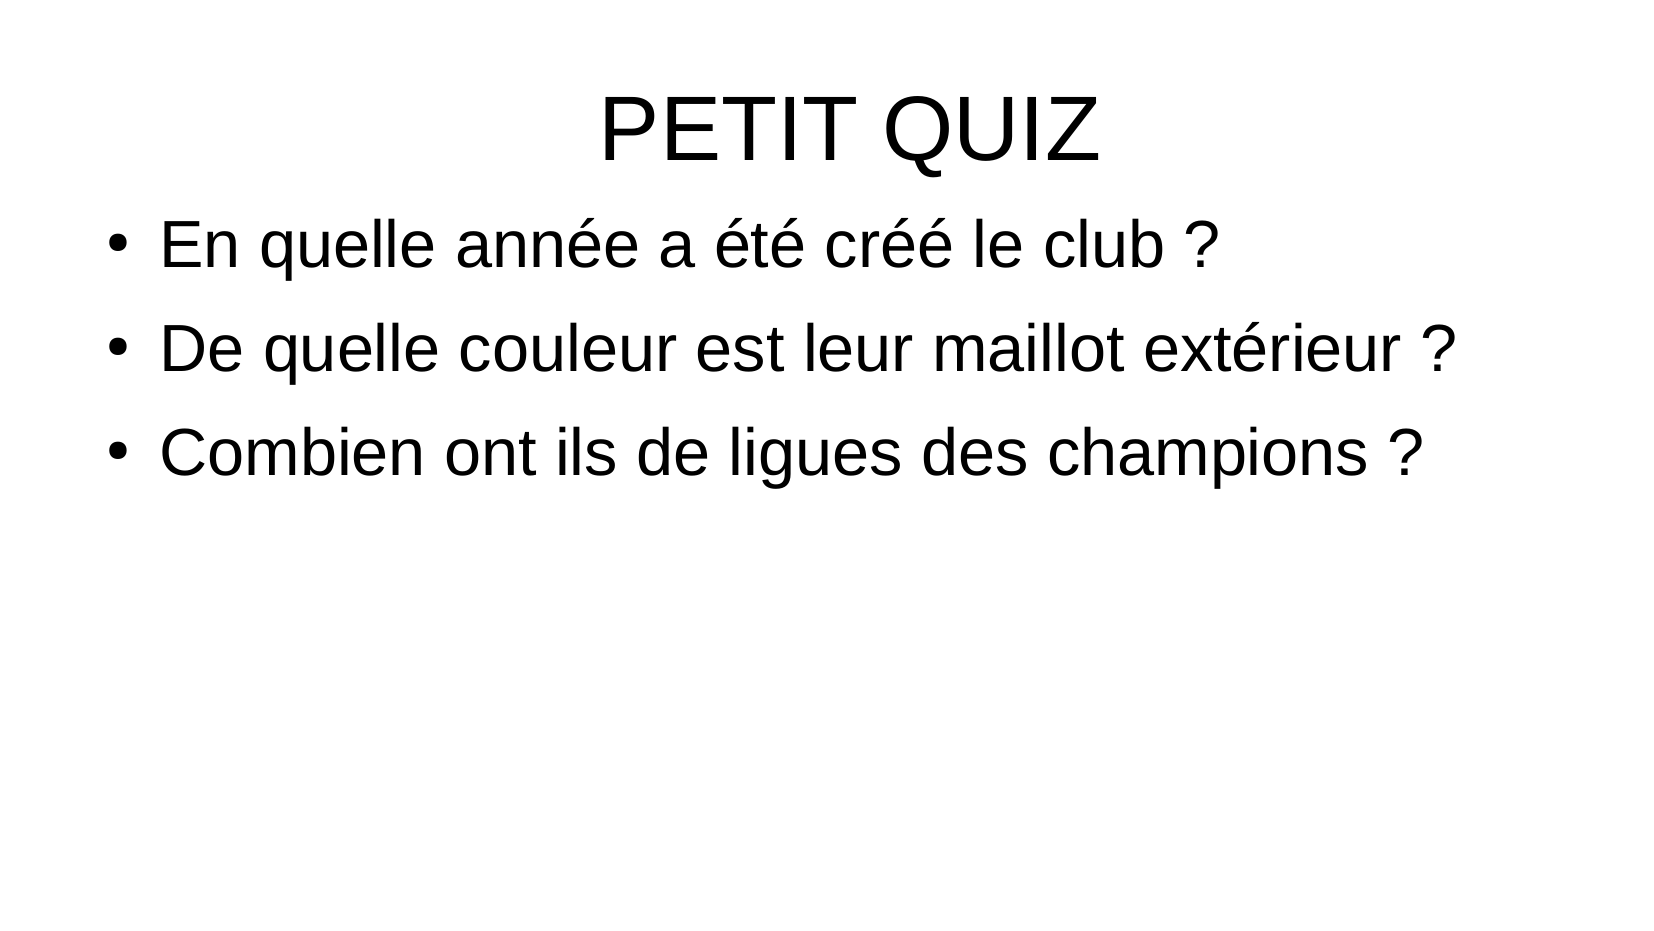

# PETIT QUIZ
En quelle année a été créé le club ?
De quelle couleur est leur maillot extérieur ?
Combien ont ils de ligues des champions ?